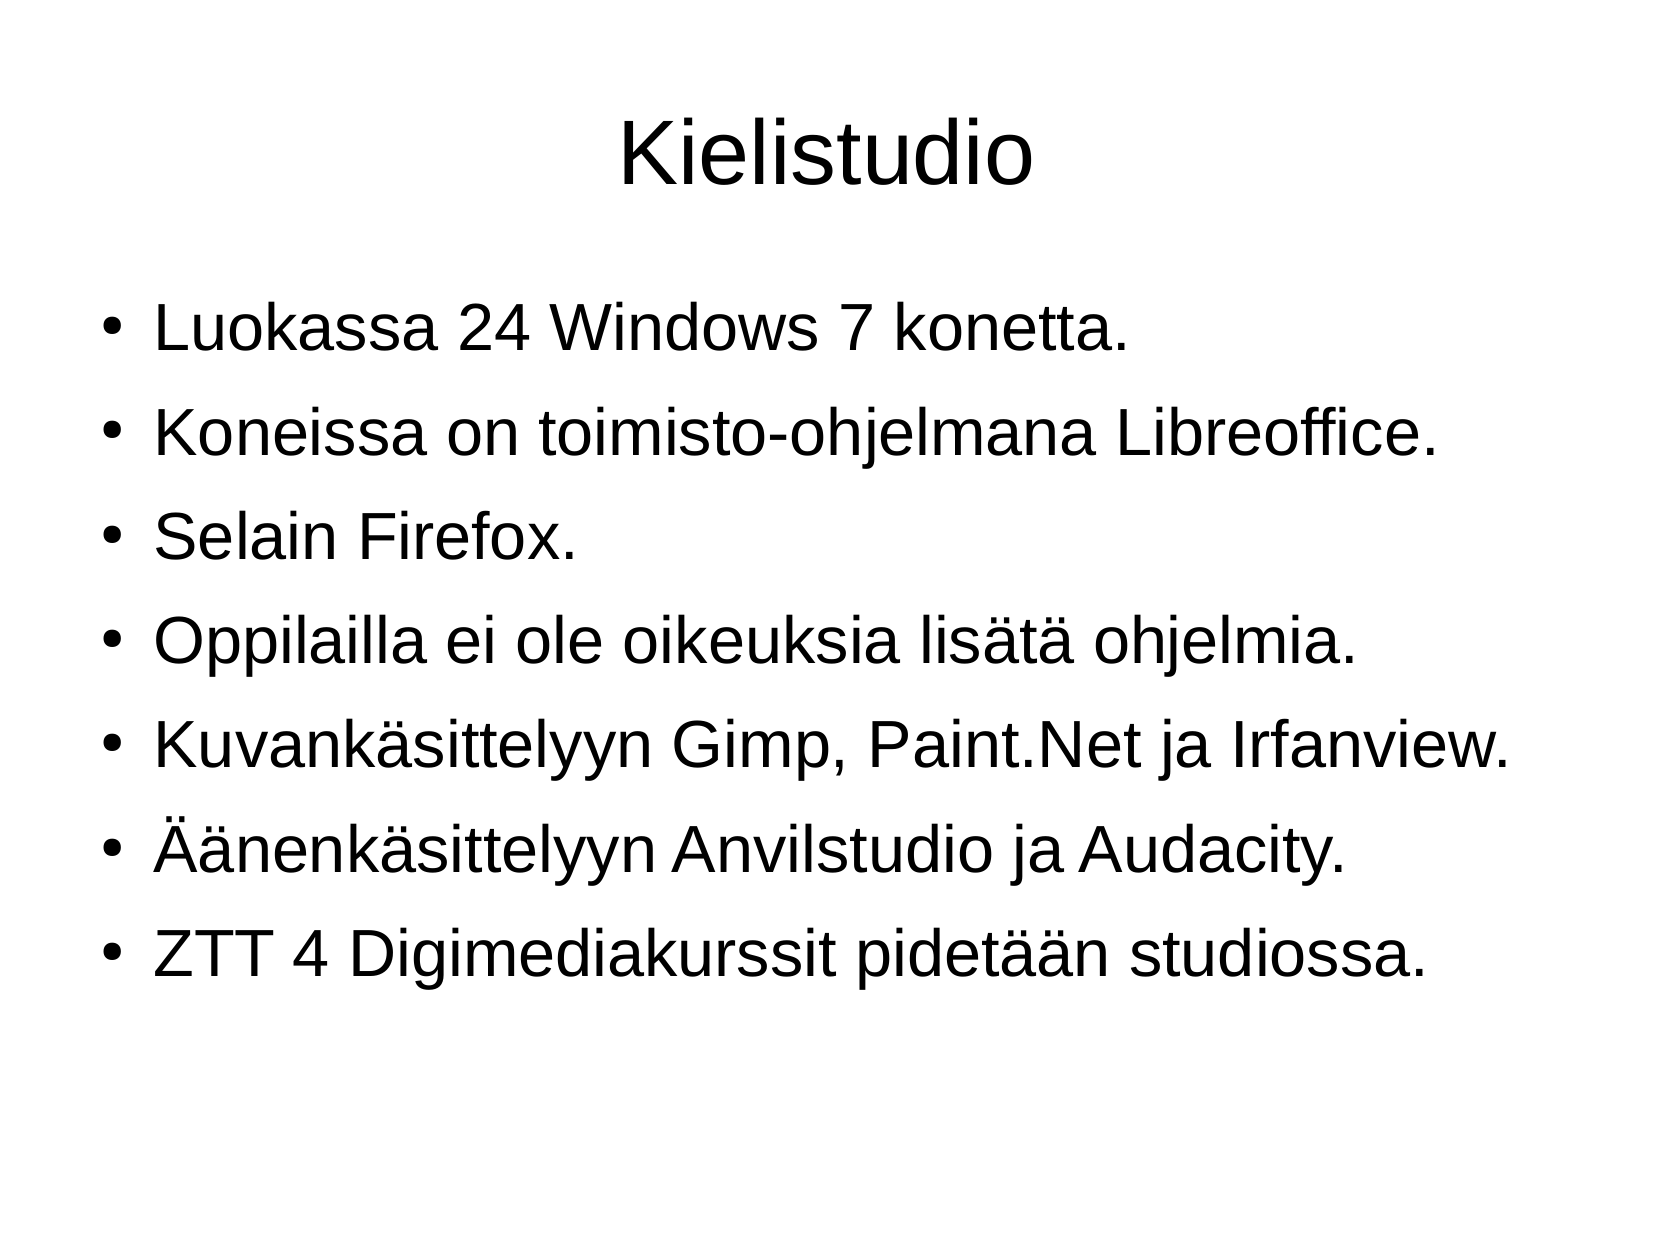

# Kielistudio
Luokassa 24 Windows 7 konetta.
Koneissa on toimisto-ohjelmana Libreoffice.
Selain Firefox.
Oppilailla ei ole oikeuksia lisätä ohjelmia.
Kuvankäsittelyyn Gimp, Paint.Net ja Irfanview.
Äänenkäsittelyyn Anvilstudio ja Audacity.
ZTT 4 Digimediakurssit pidetään studiossa.